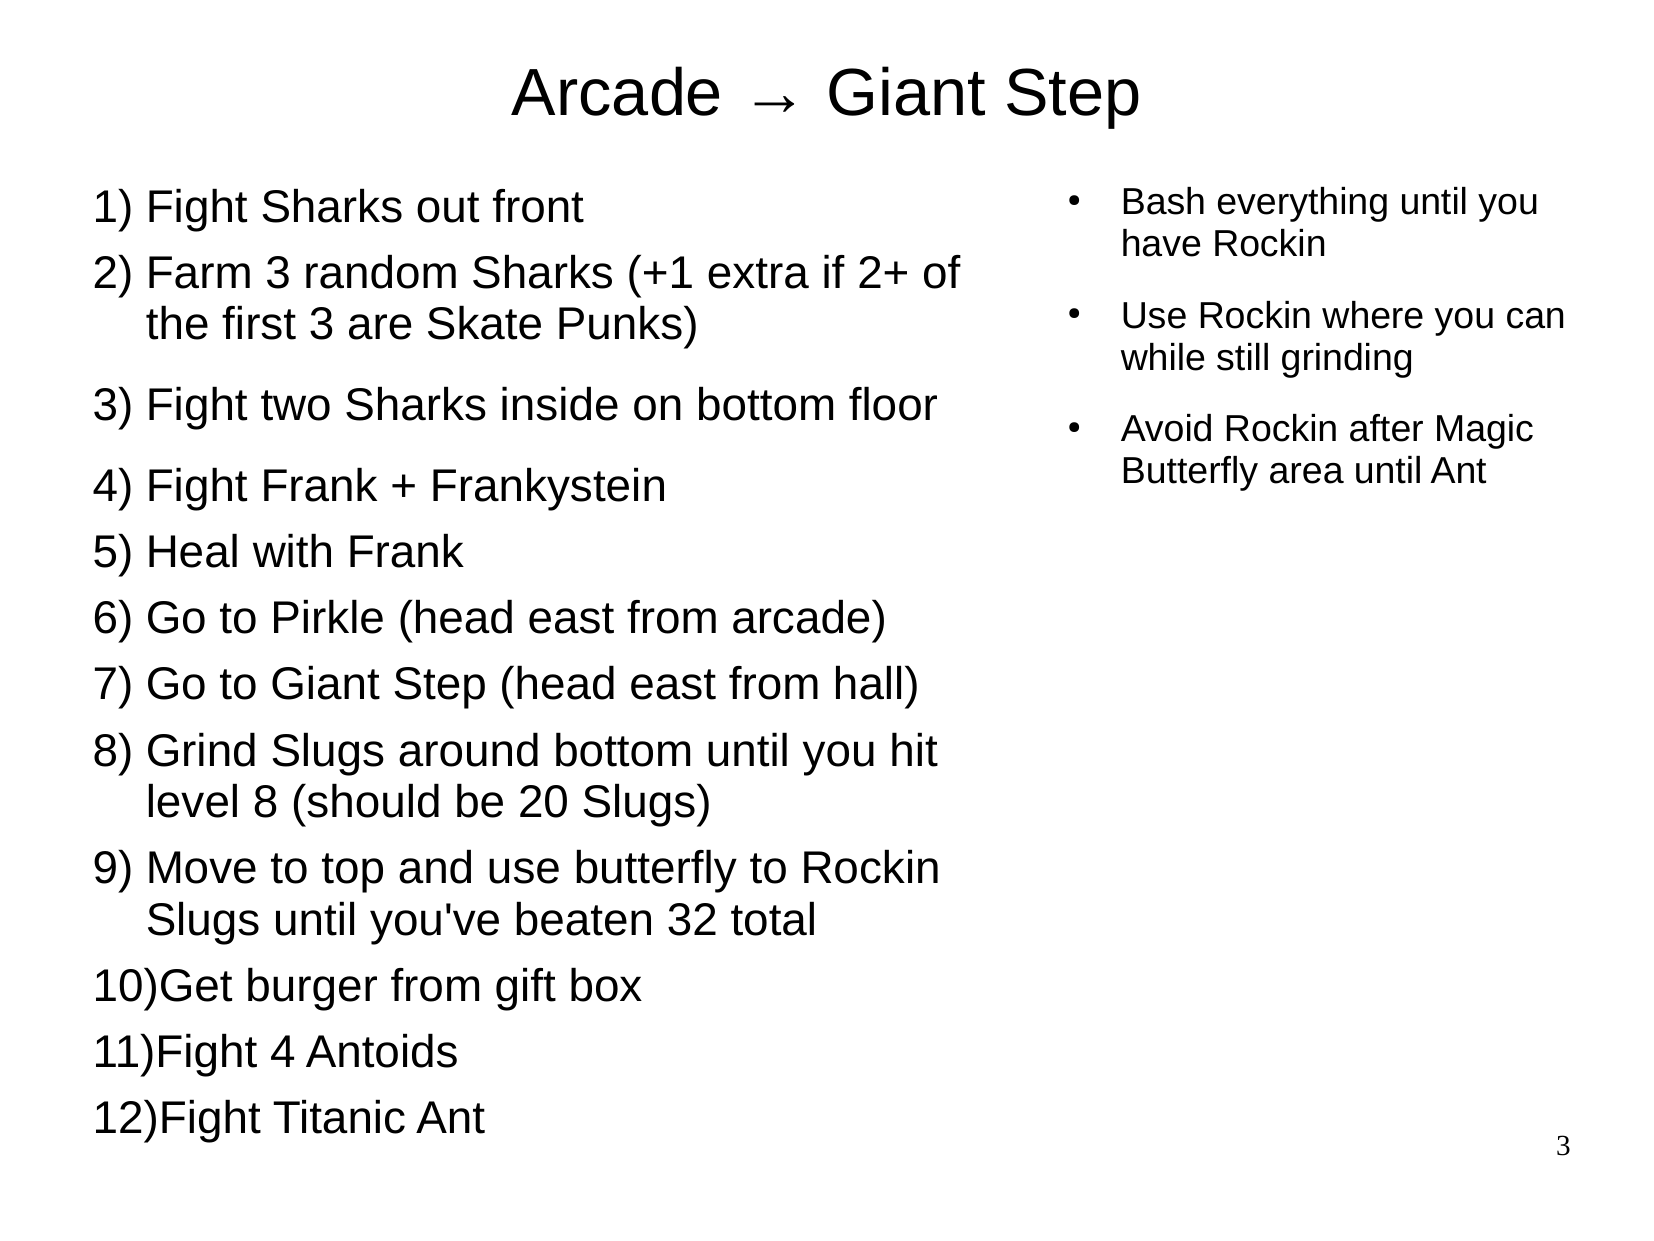

# Arcade → Giant Step
Fight Sharks out front
Farm 3 random Sharks (+1 extra if 2+ of the first 3 are Skate Punks)
Fight two Sharks inside on bottom floor
Fight Frank + Frankystein
Heal with Frank
Go to Pirkle (head east from arcade)
Go to Giant Step (head east from hall)
Grind Slugs around bottom until you hit level 8 (should be 20 Slugs)
Move to top and use butterfly to Rockin Slugs until you've beaten 32 total
Get burger from gift box
Fight 4 Antoids
Fight Titanic Ant
Bash everything until you have Rockin
Use Rockin where you can while still grinding
Avoid Rockin after Magic Butterfly area until Ant
3